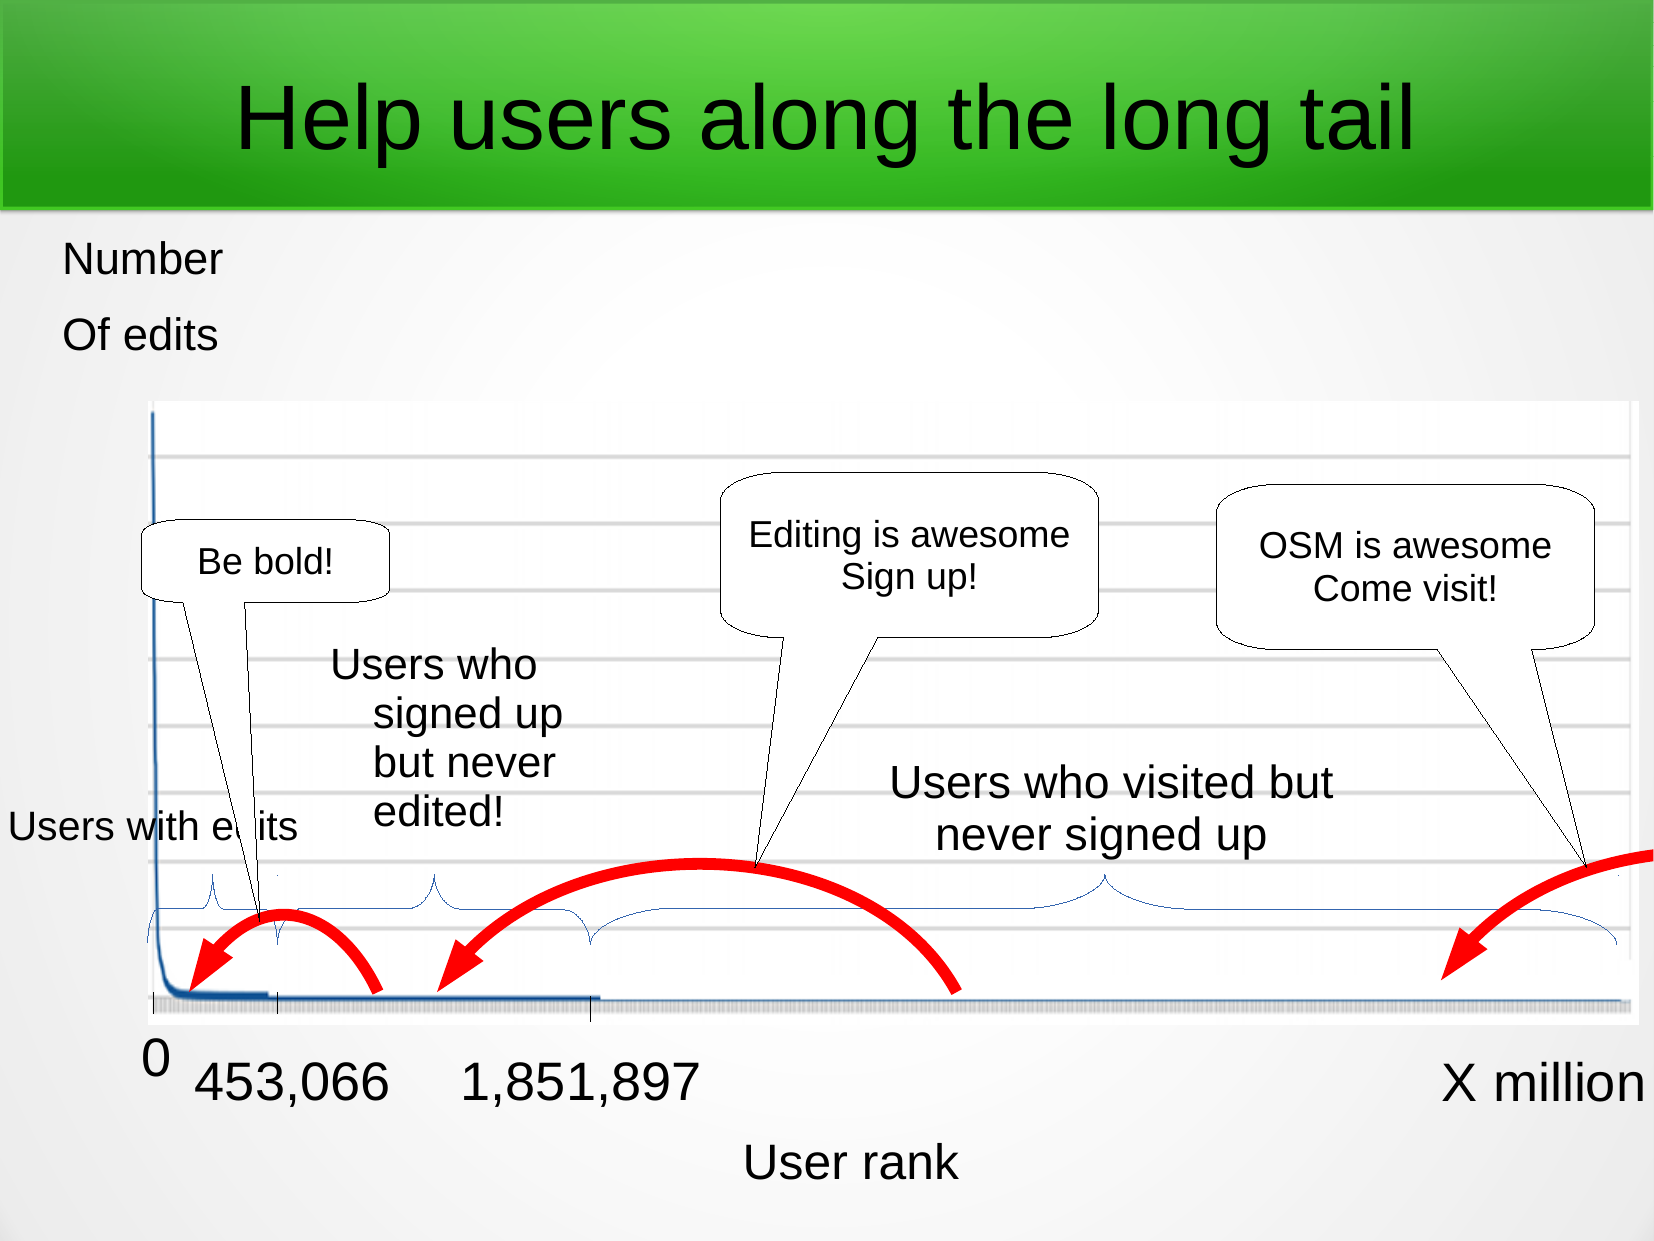

# Help users along the long tail
Number
Of edits
Editing is awesome
Sign up!
OSM is awesome
Come visit!
Be bold!
Users who signed up but never edited!
Users who visited but never signed up
Users with edits
0
453,066
1,851,897
X million
User rank